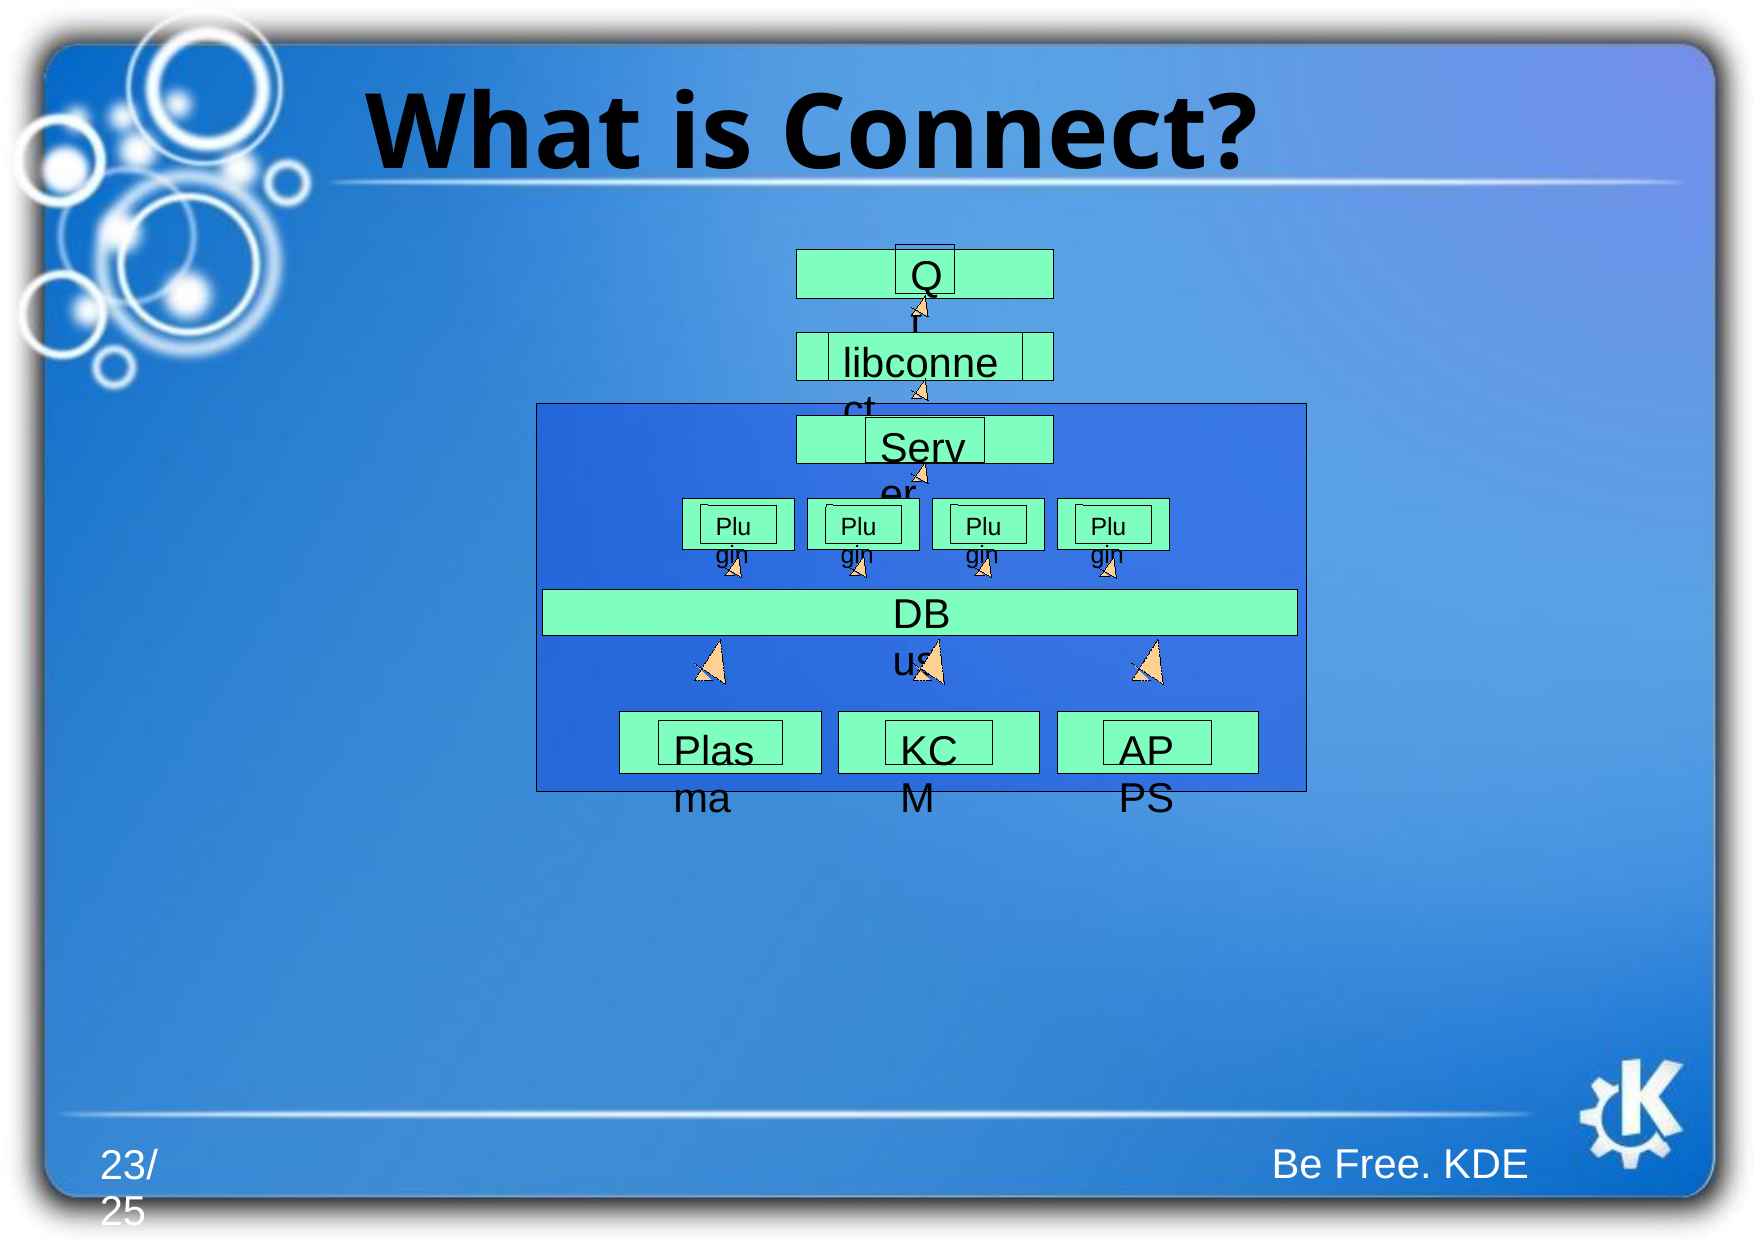

What is Connect?
Qt
libconnect
Server
Plugin
Plugin
Plugin
Plugin
DBus
Plasma
KCM
APPS